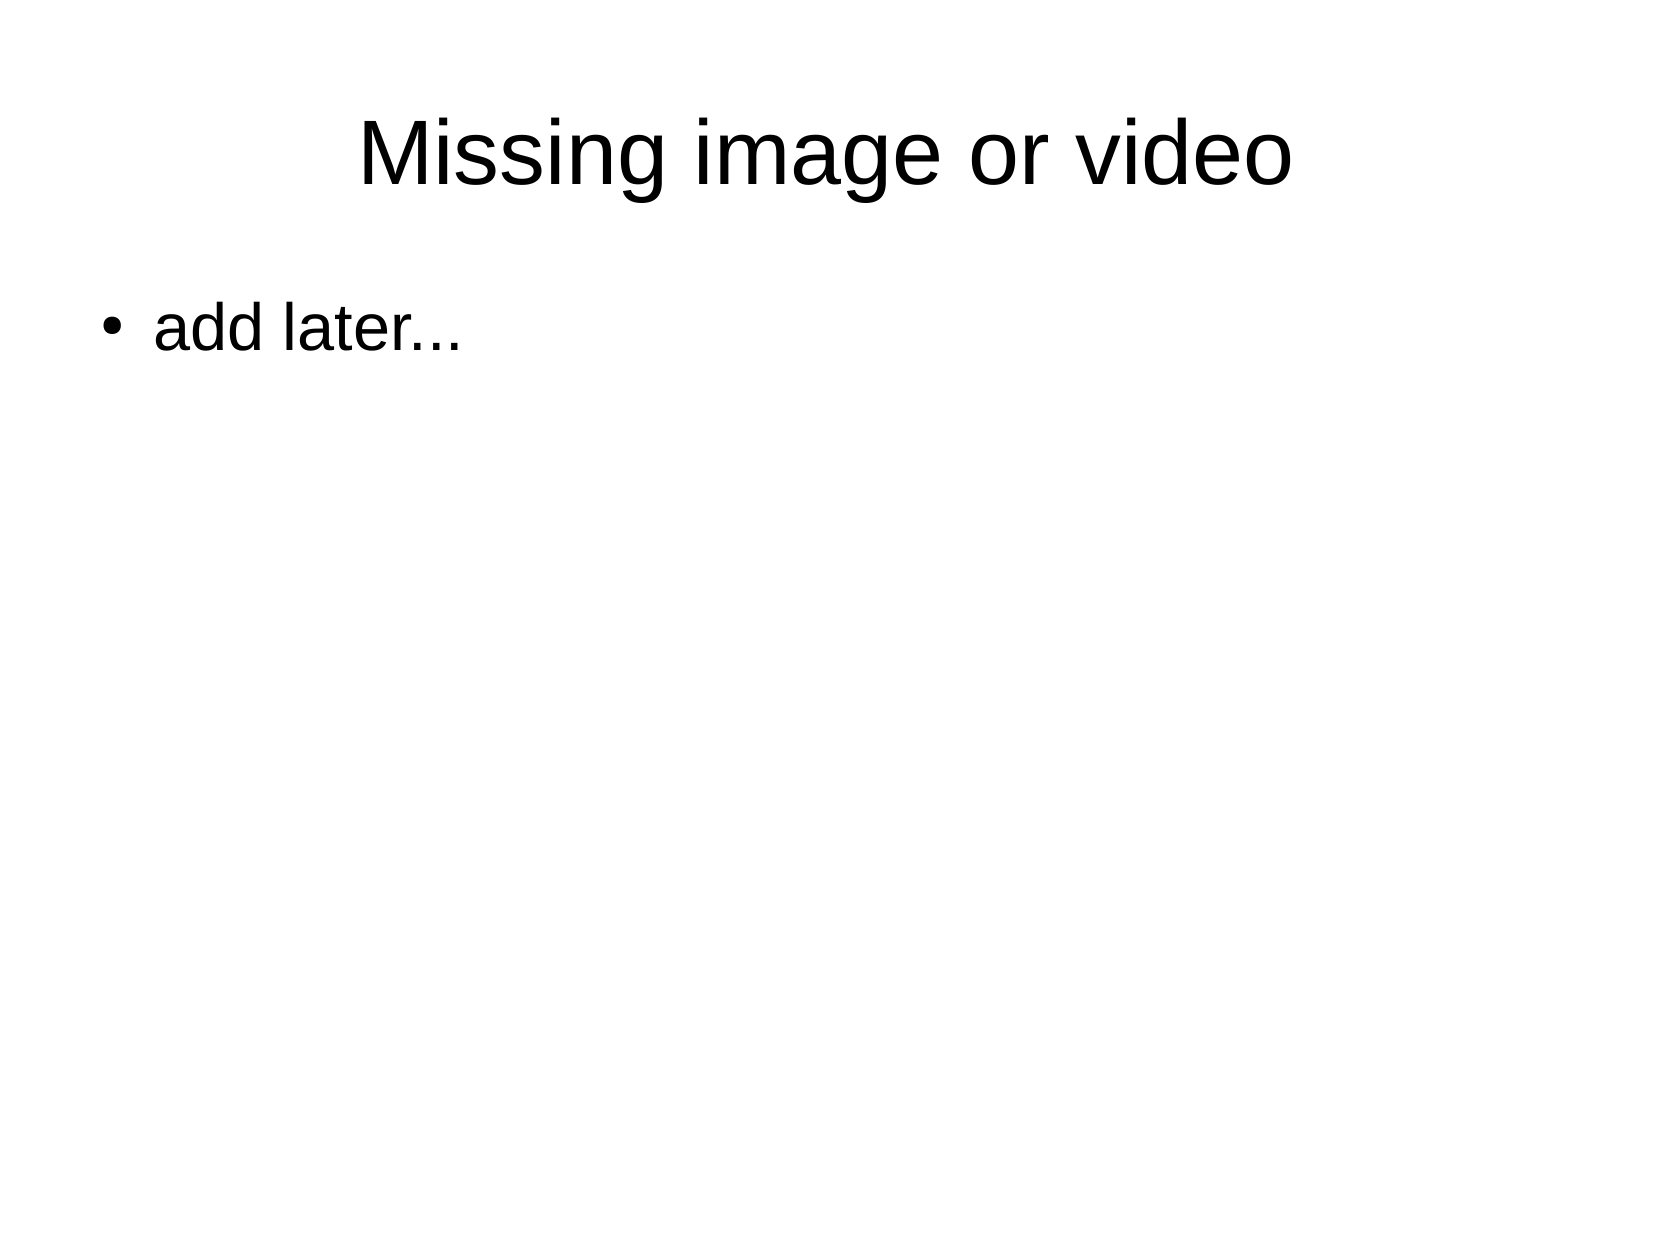

# Missing image or video
add later...